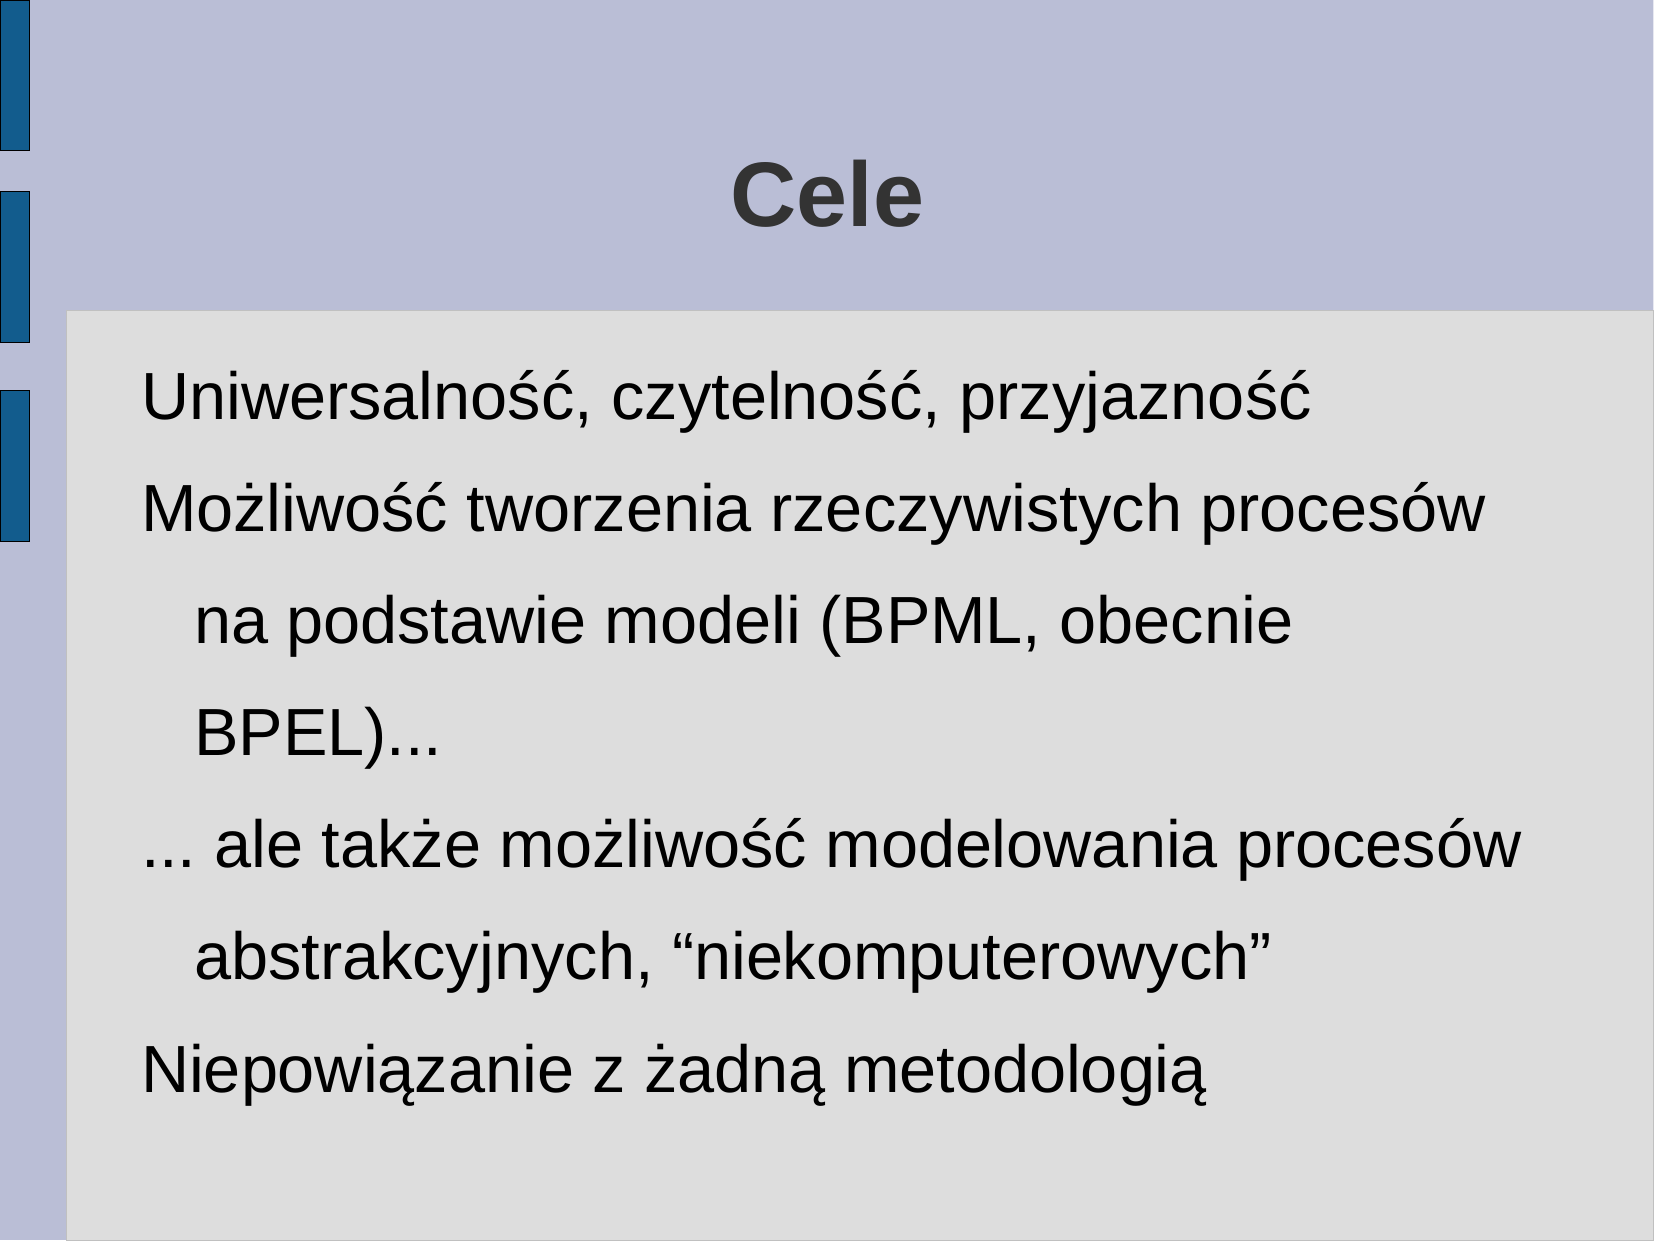

# Cele
Uniwersalność, czytelność, przyjazność
Możliwość tworzenia rzeczywistych procesów na podstawie modeli (BPML, obecnie BPEL)...
... ale także możliwość modelowania procesów abstrakcyjnych, “niekomputerowych”
Niepowiązanie z żadną metodologią